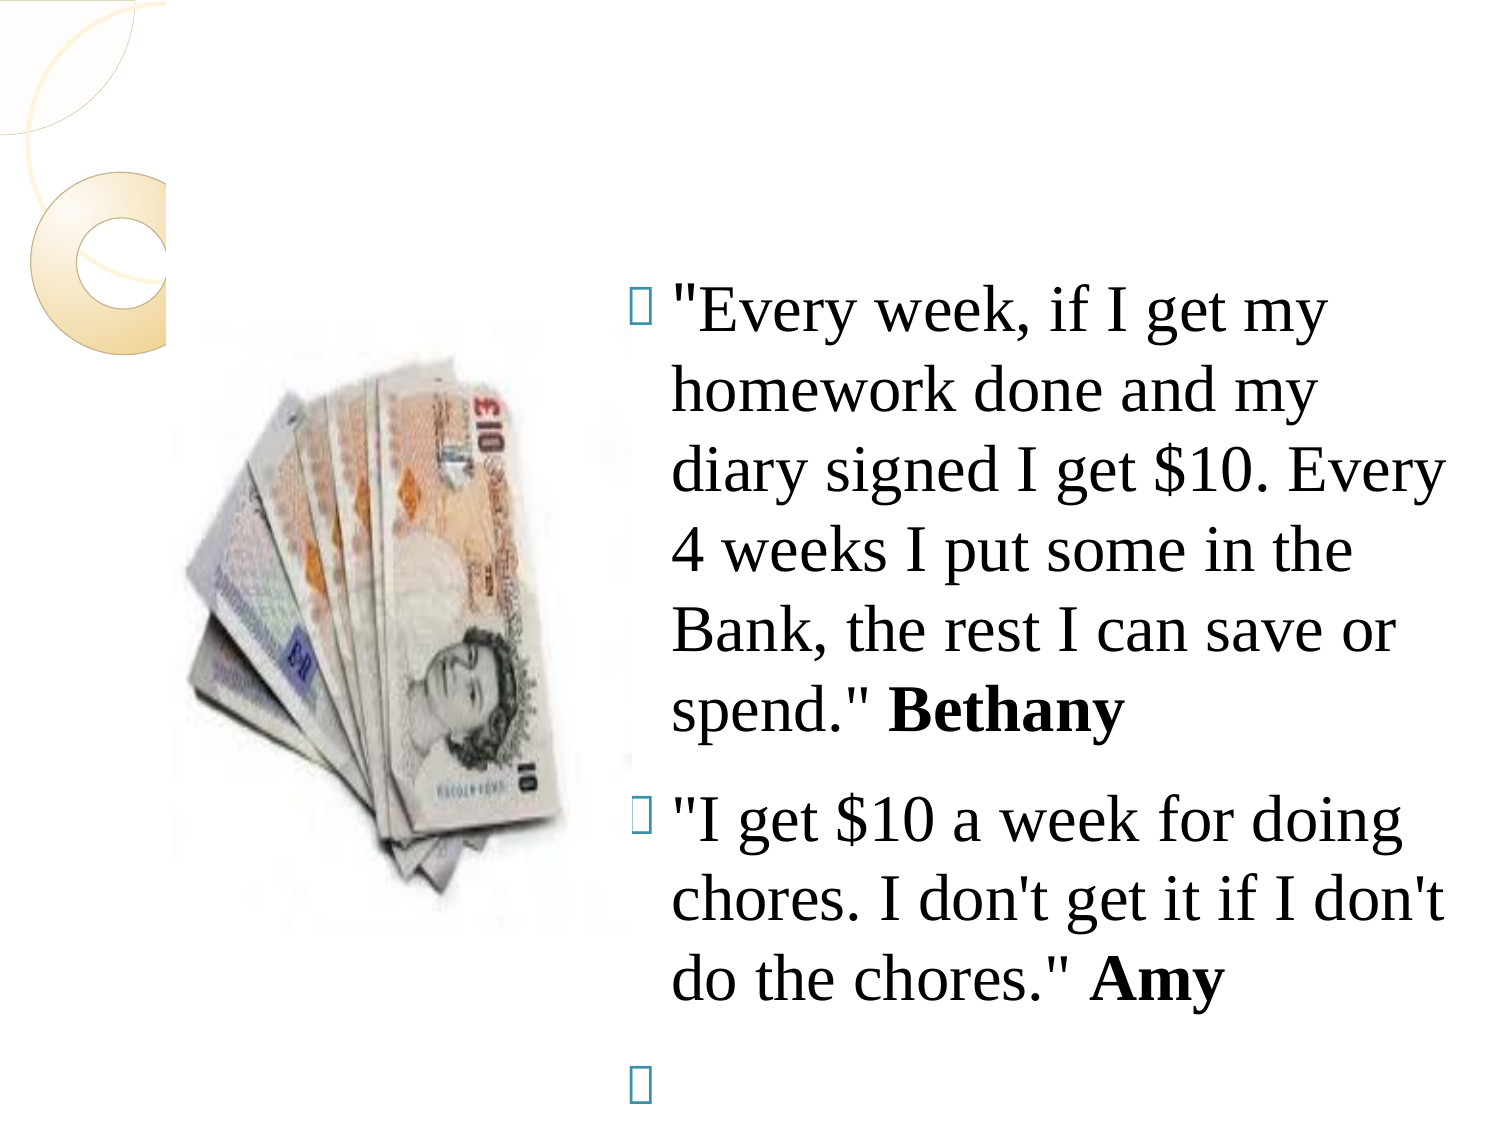

#
"Every week, if I get my homework done and my diary signed I get $10. Every 4 weeks I put some in the Bank, the rest I can save or spend." Bethany
"I get $10 a week for doing chores. I don't get it if I don't do the chores." Amy